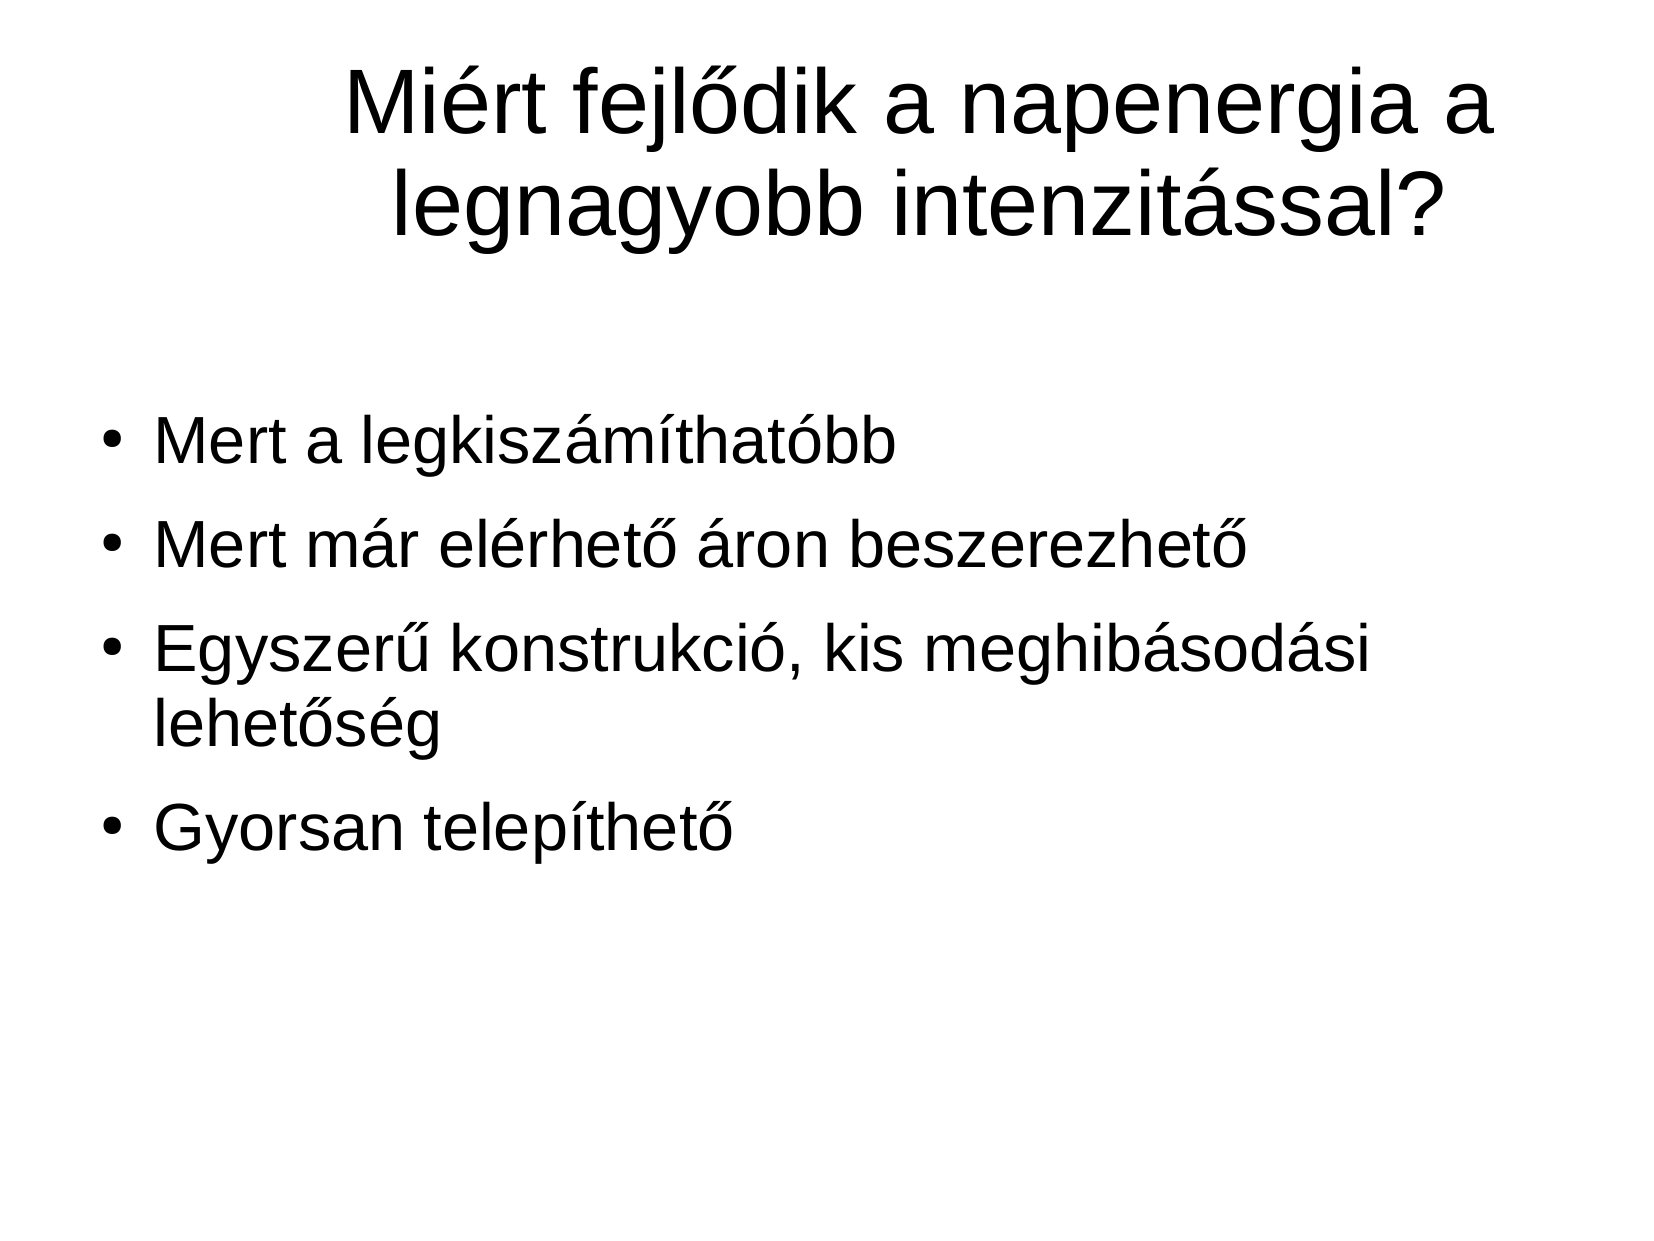

# Miért fejlődik a napenergia a legnagyobb intenzitással?
Mert a legkiszámíthatóbb
Mert már elérhető áron beszerezhető
Egyszerű konstrukció, kis meghibásodási lehetőség
Gyorsan telepíthető